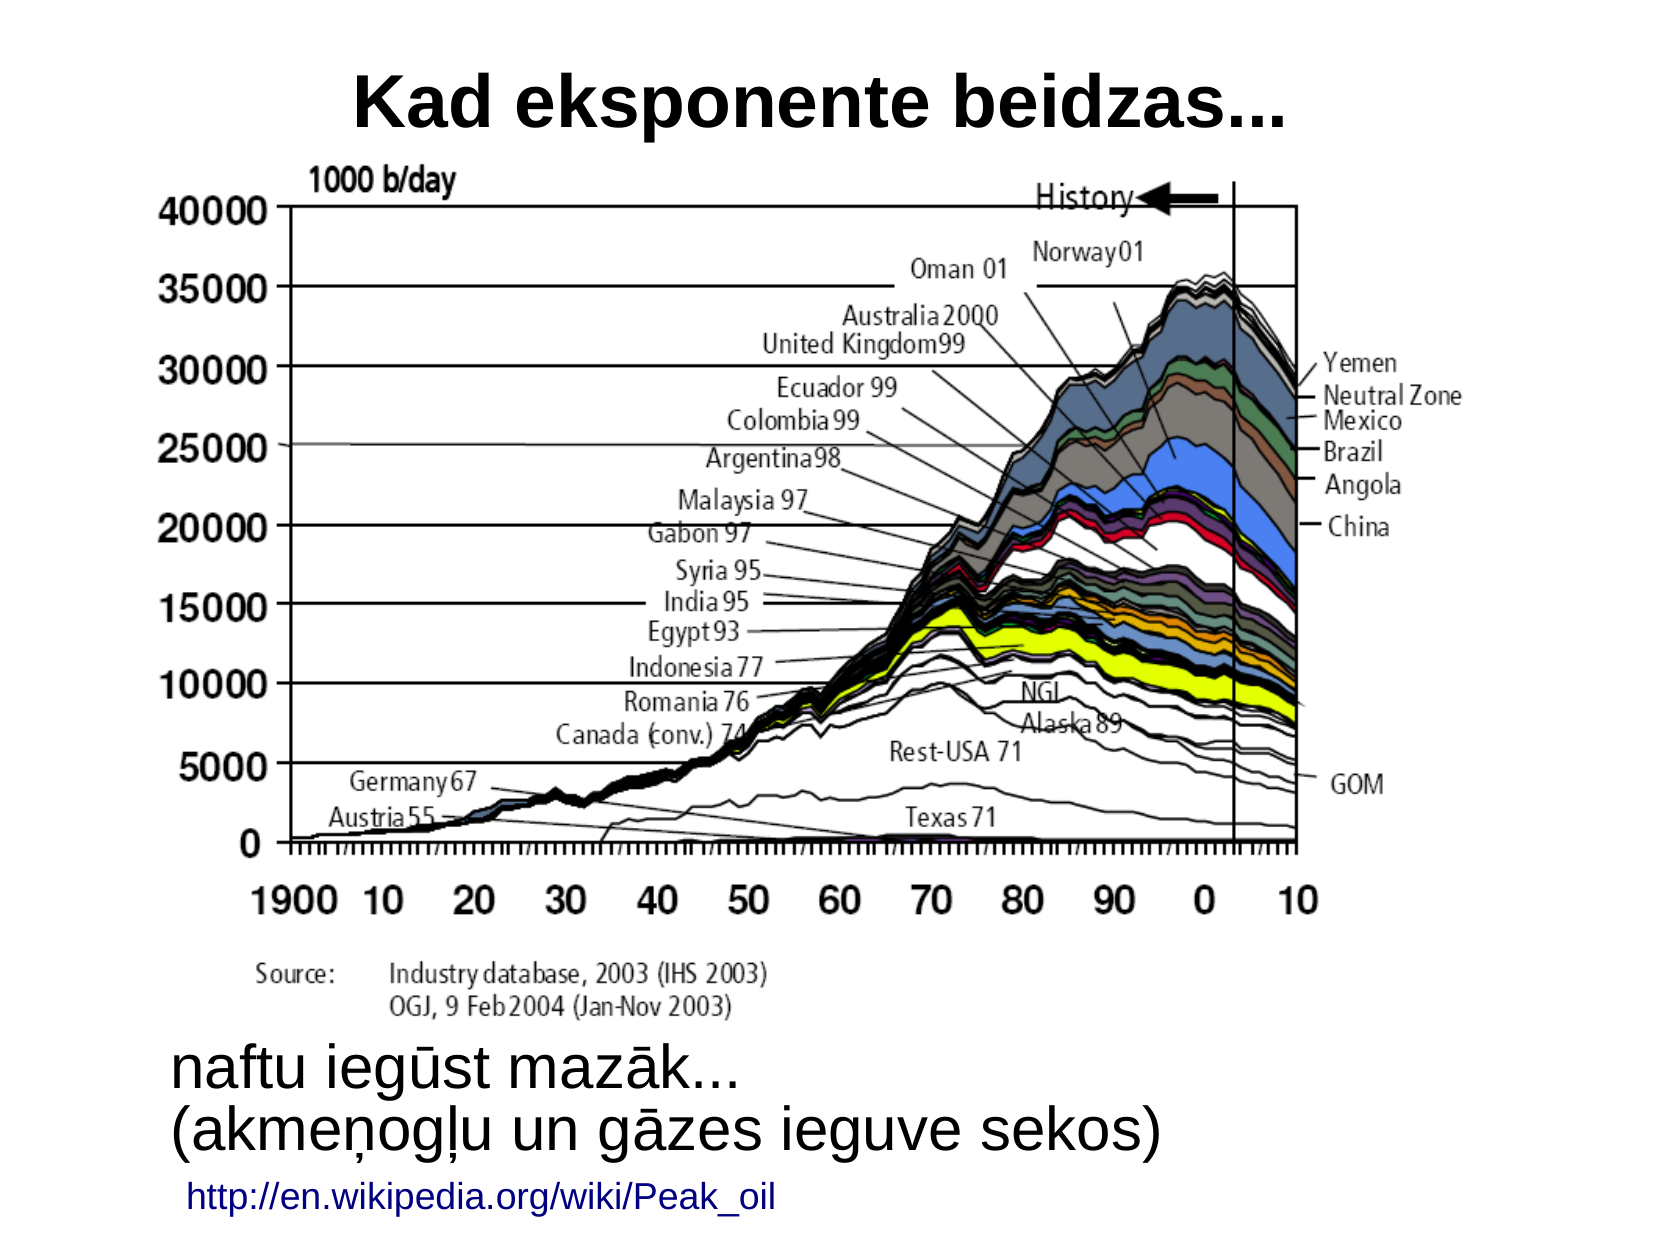

# Kad eksponente beidzas...
naftu iegūst mazāk...
(akmeņogļu un gāzes ieguve sekos)
http://en.wikipedia.org/wiki/Peak_oil